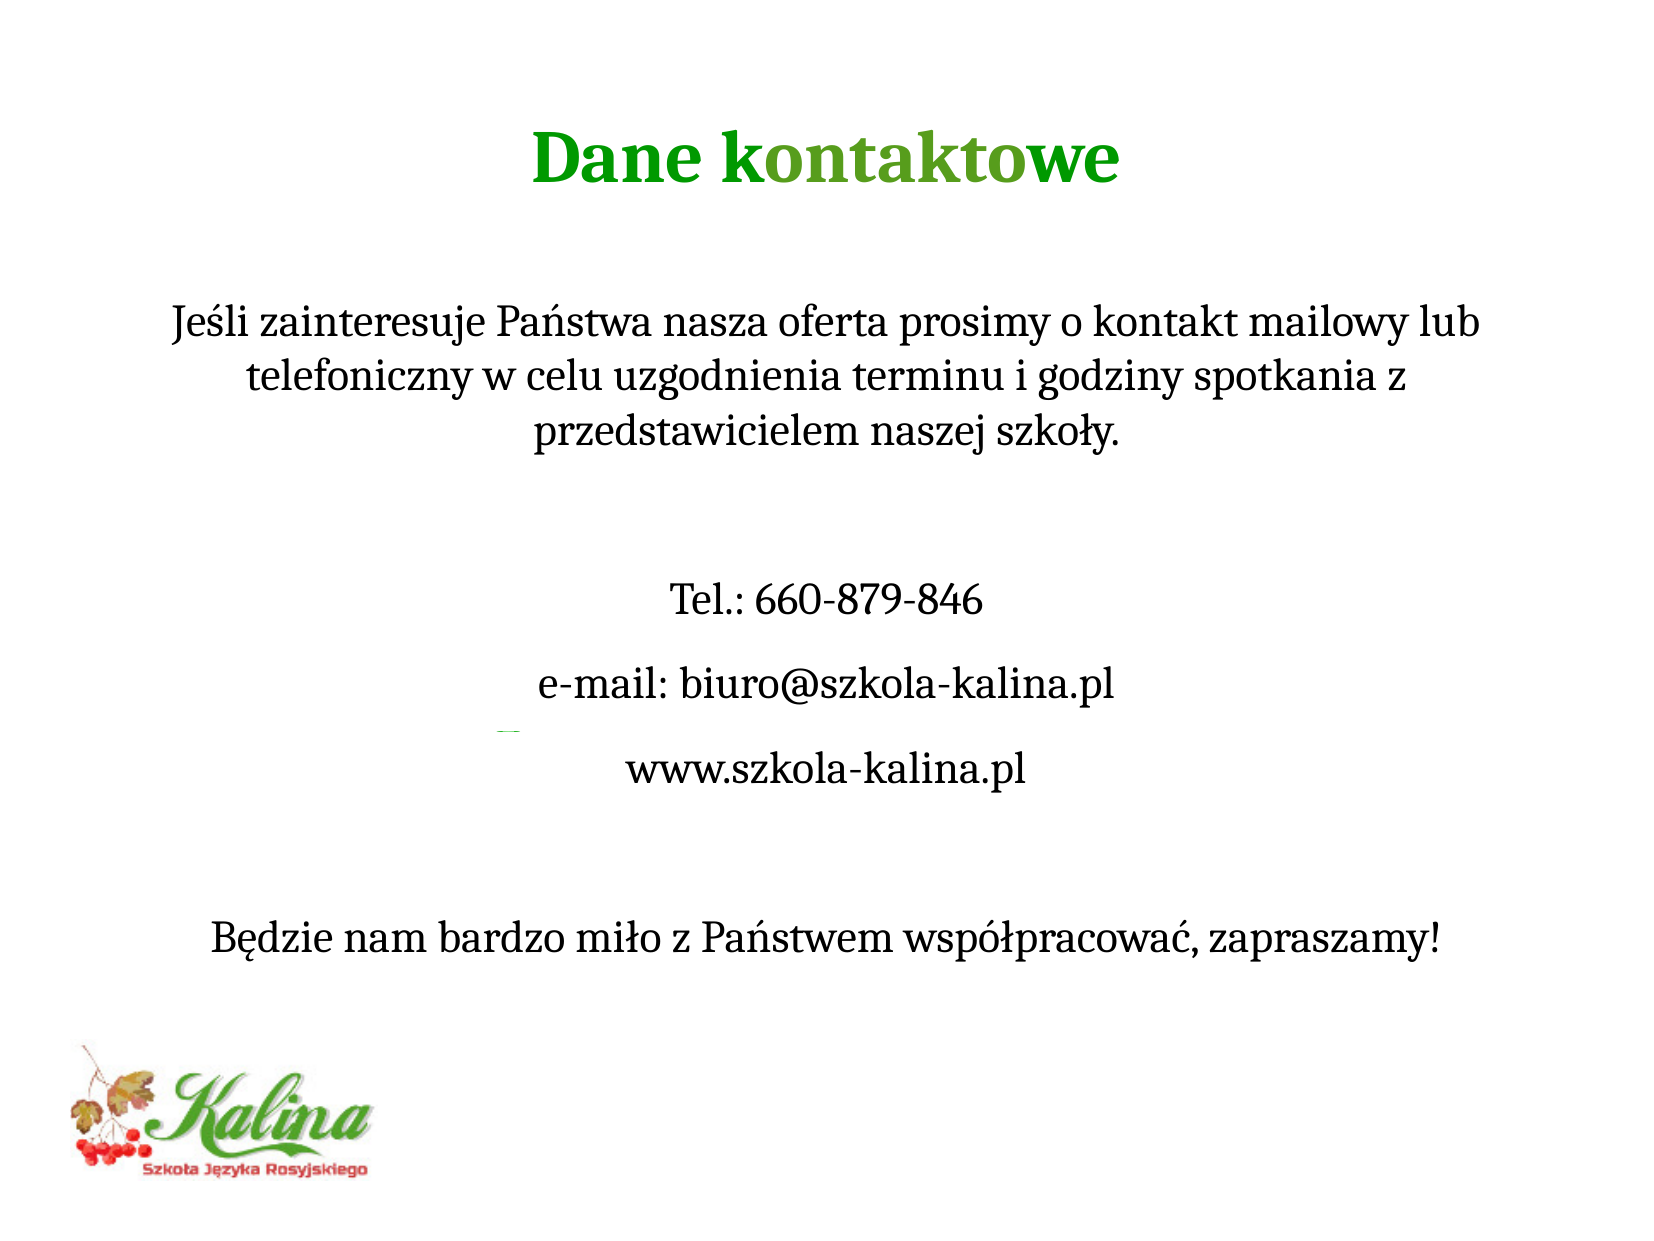

# Dane kontaktowe
Jeśli zainteresuje Państwa nasza oferta prosimy o kontakt mailowy lub telefoniczny w celu uzgodnienia terminu i godziny spotkania z przedstawicielem naszej szkoły.
Tel.: 660-879-846
e-mail: biuro@szkola-kalina.pl
www.szkola-kalina.pl
Będzie nam bardzo miło z Państwem współpracować, zapraszamy!